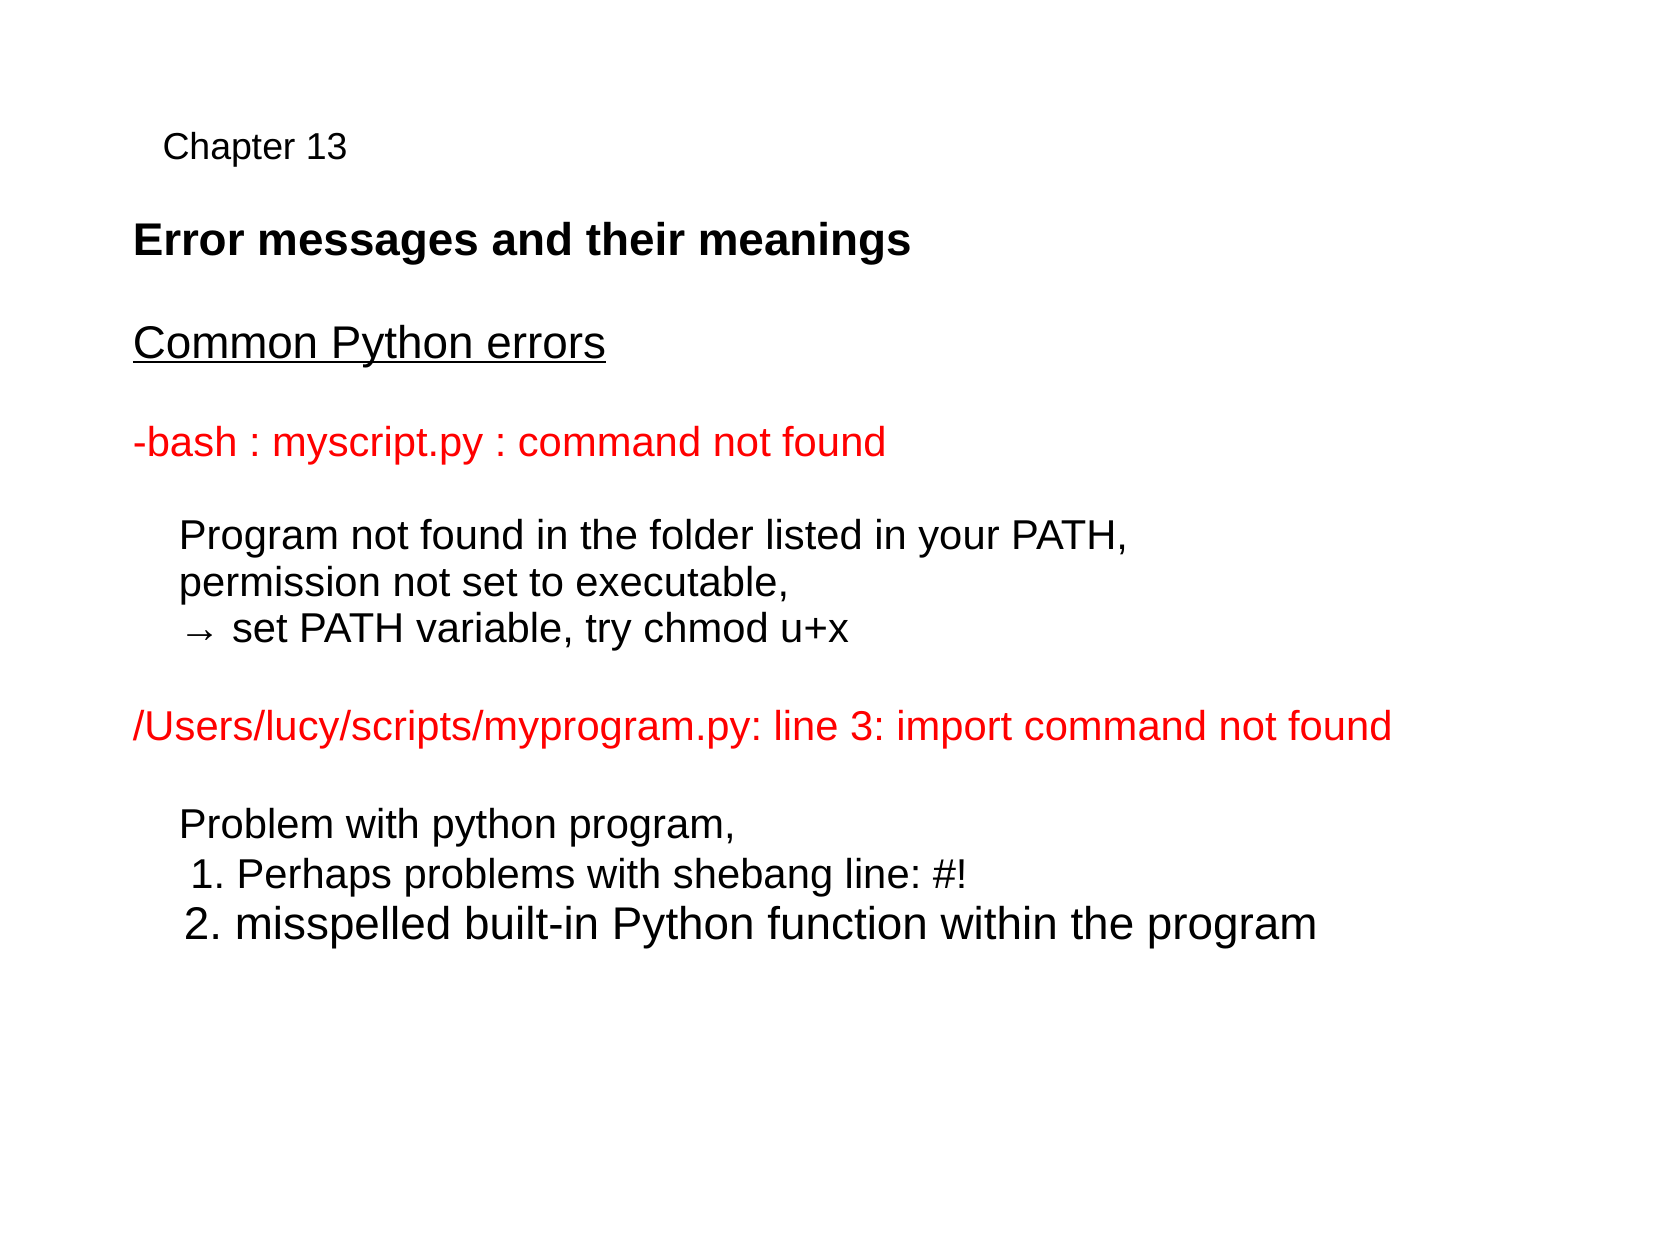

Chapter 13
Error messages and their meanings
Common Python errors
-bash : myscript.py : command not found
 Program not found in the folder listed in your PATH,
 permission not set to executable,
 → set PATH variable, try chmod u+x
/Users/lucy/scripts/myprogram.py: line 3: import command not found
 Problem with python program,
 1. Perhaps problems with shebang line: #!
 2. misspelled built-in Python function within the program